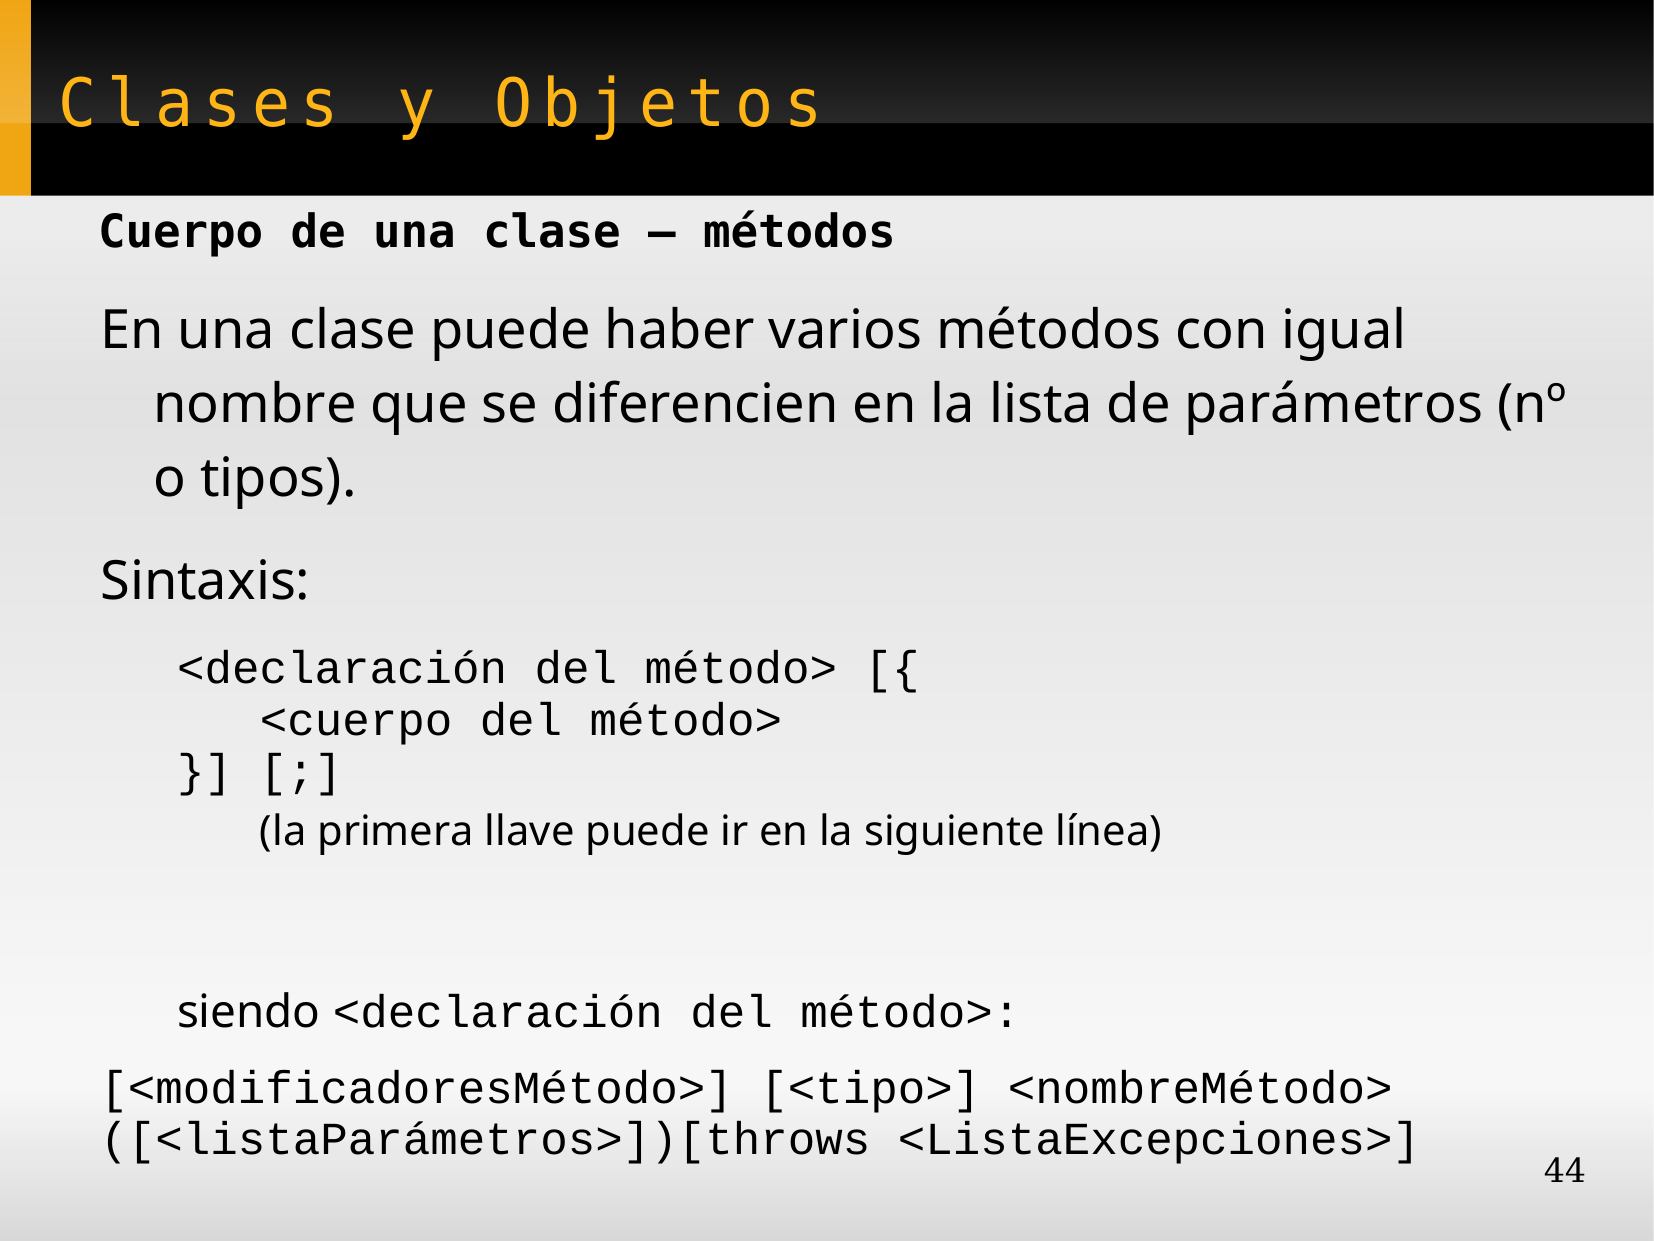

# Clases y Objetos
Cuerpo de una clase – métodos
En una clase puede haber varios métodos con igual nombre que se diferencien en la lista de parámetros (nº o tipos).
Sintaxis:
<declaración del método> [{
<cuerpo del método>
}] [;]
(la primera llave puede ir en la siguiente línea)
siendo <declaración del método>:
[<modificadoresMétodo>] [<tipo>] <nombreMétodo>
([<listaParámetros>])[throws <ListaExcepciones>]
(throws se verá más adelante)
44